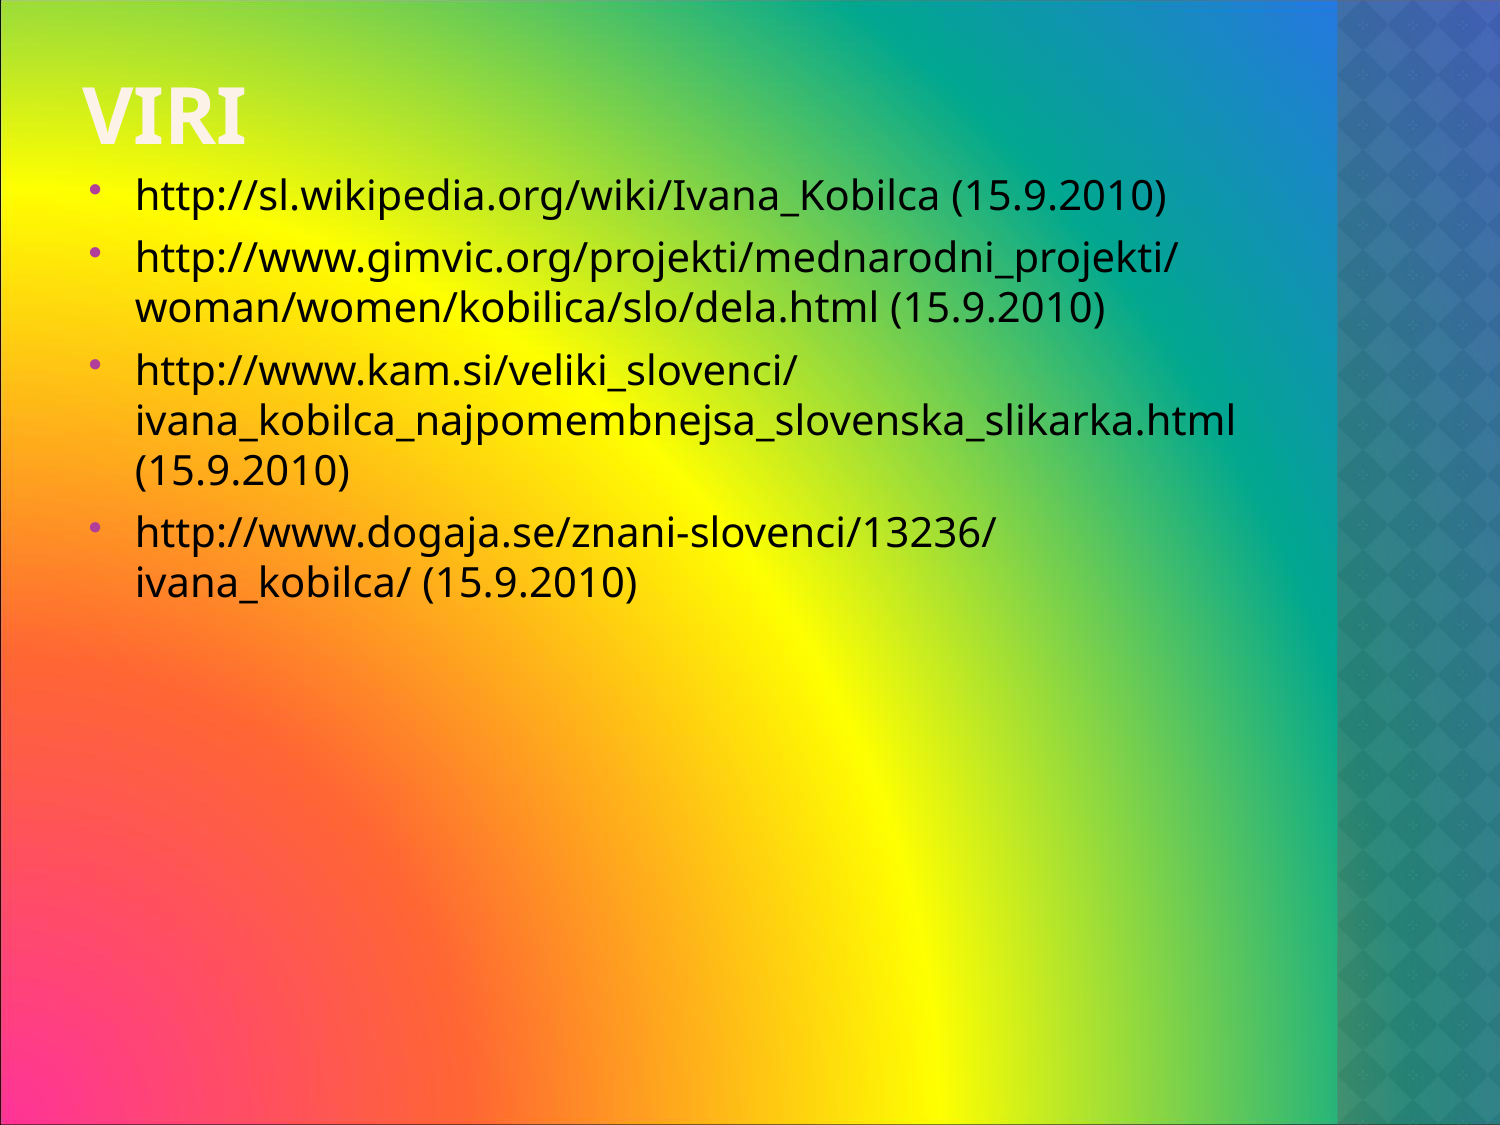

# VIRI
http://sl.wikipedia.org/wiki/Ivana_Kobilca (15.9.2010)
http://www.gimvic.org/projekti/mednarodni_projekti/woman/women/kobilica/slo/dela.html (15.9.2010)
http://www.kam.si/veliki_slovenci/ivana_kobilca_najpomembnejsa_slovenska_slikarka.html (15.9.2010)
http://www.dogaja.se/znani-slovenci/13236/ivana_kobilca/ (15.9.2010)